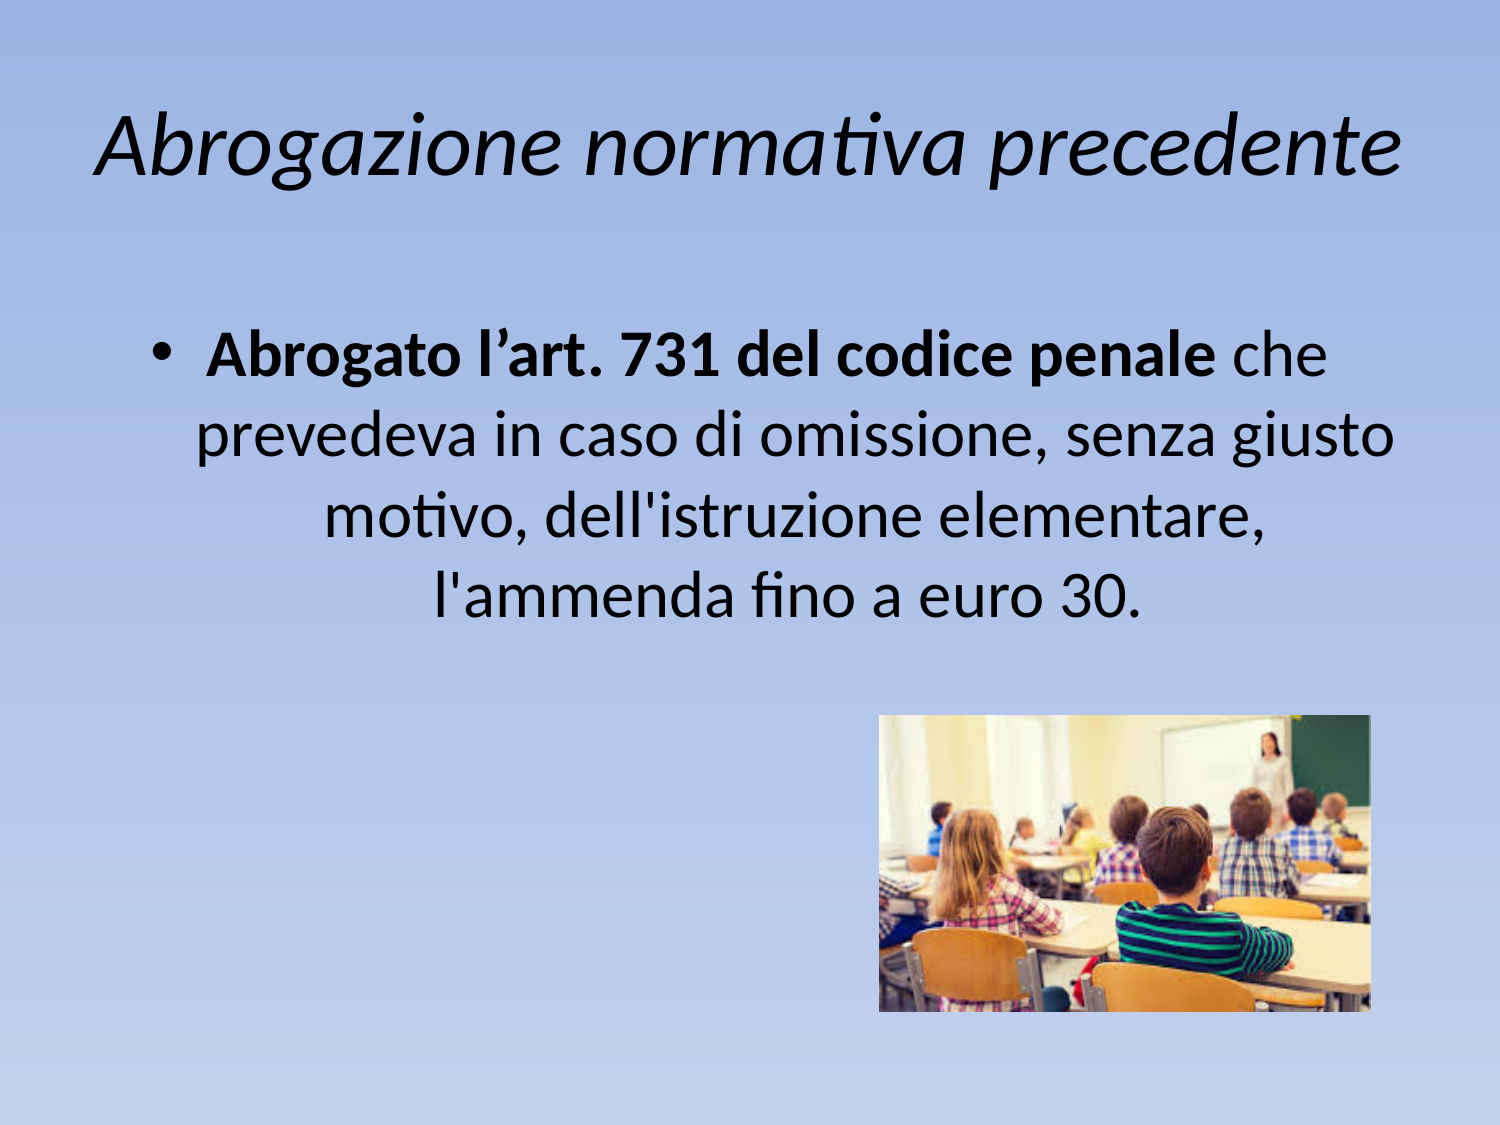

# Abrogazione normativa precedente
Abrogato l’art. 731 del codice penale che prevedeva in caso di omissione, senza giusto motivo, dell'istruzione elementare, l'ammenda fino a euro 30.